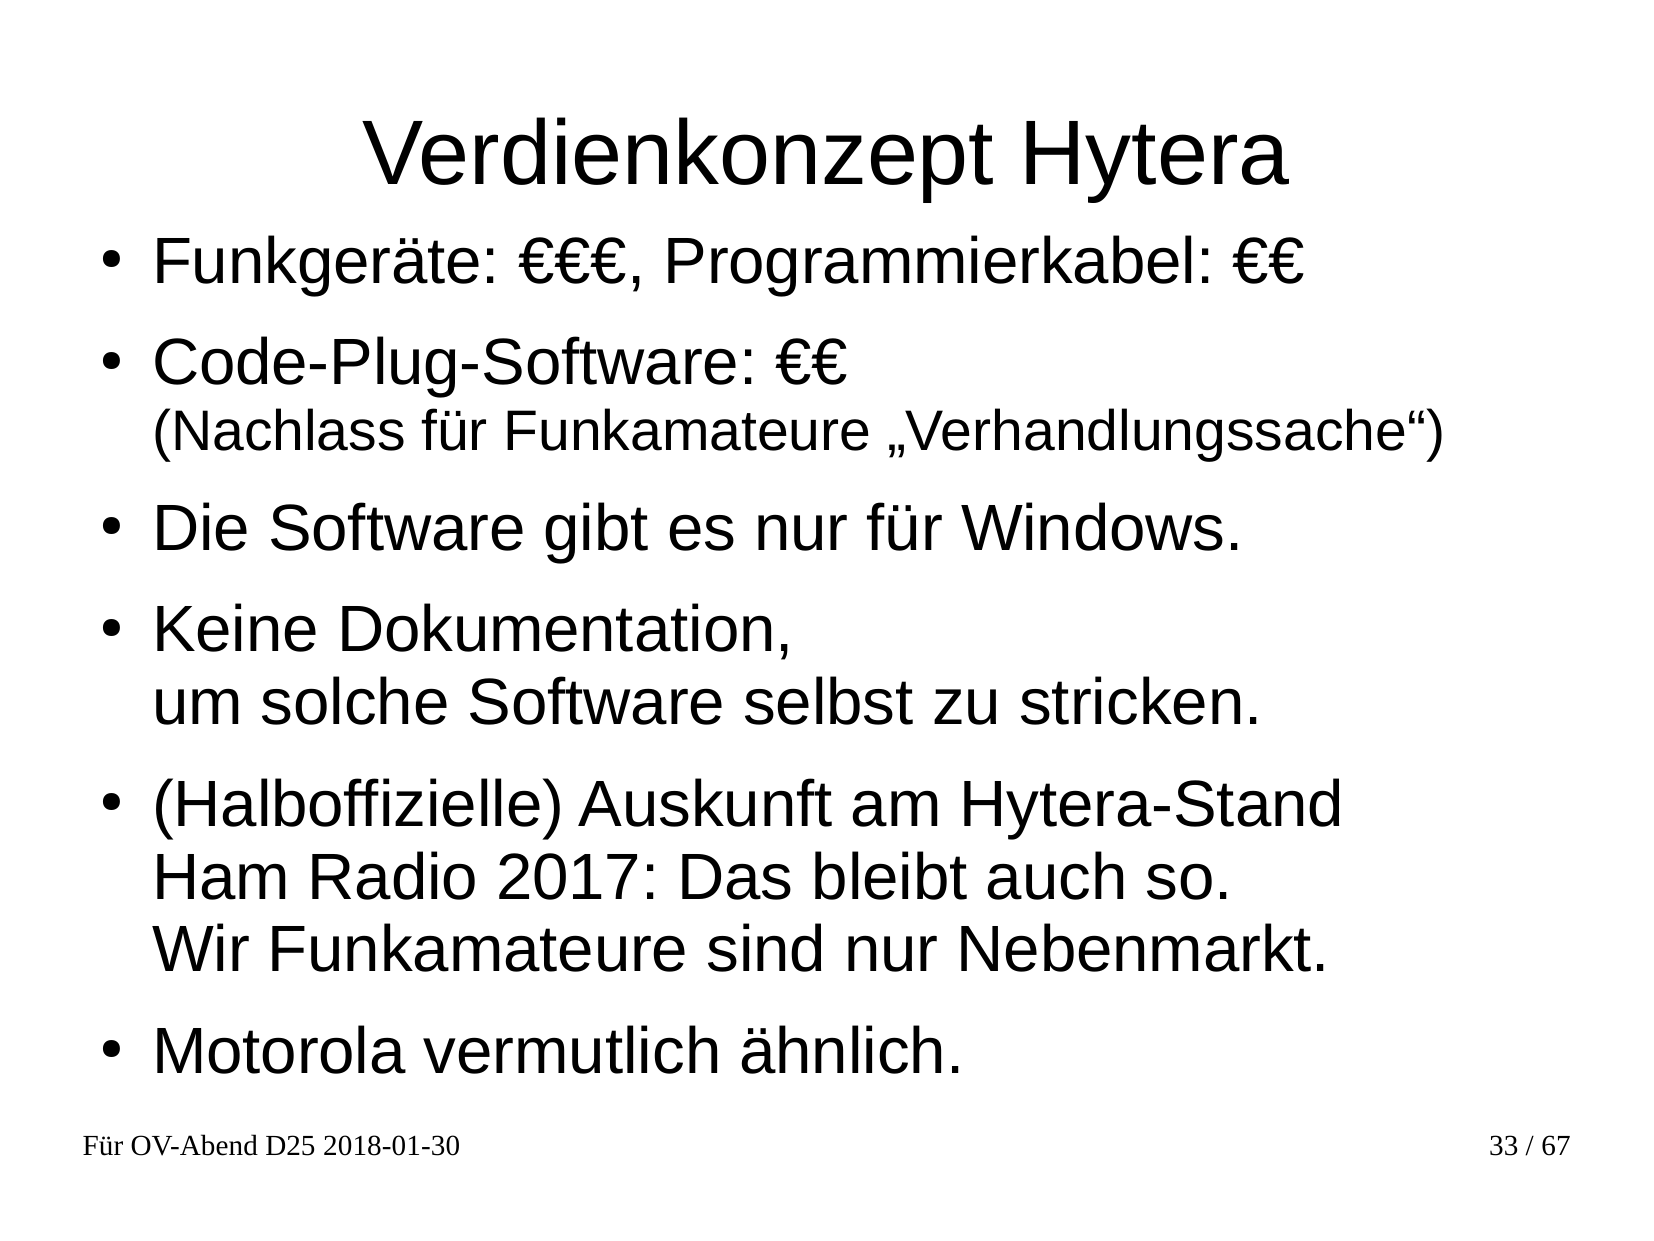

# Verdienkonzept Hytera
Funkgeräte: €€€, Programmierkabel: €€
Code-Plug-Software: €€
(Nachlass für Funkamateure „Verhandlungssache“)
Die Software gibt es nur für Windows.
Keine Dokumentation,
um solche Software selbst zu stricken.
(Halboffizielle) Auskunft am Hytera-Stand
Ham Radio 2017: Das bleibt auch so.
Wir Funkamateure sind nur Nebenmarkt.
Motorola vermutlich ähnlich.
33